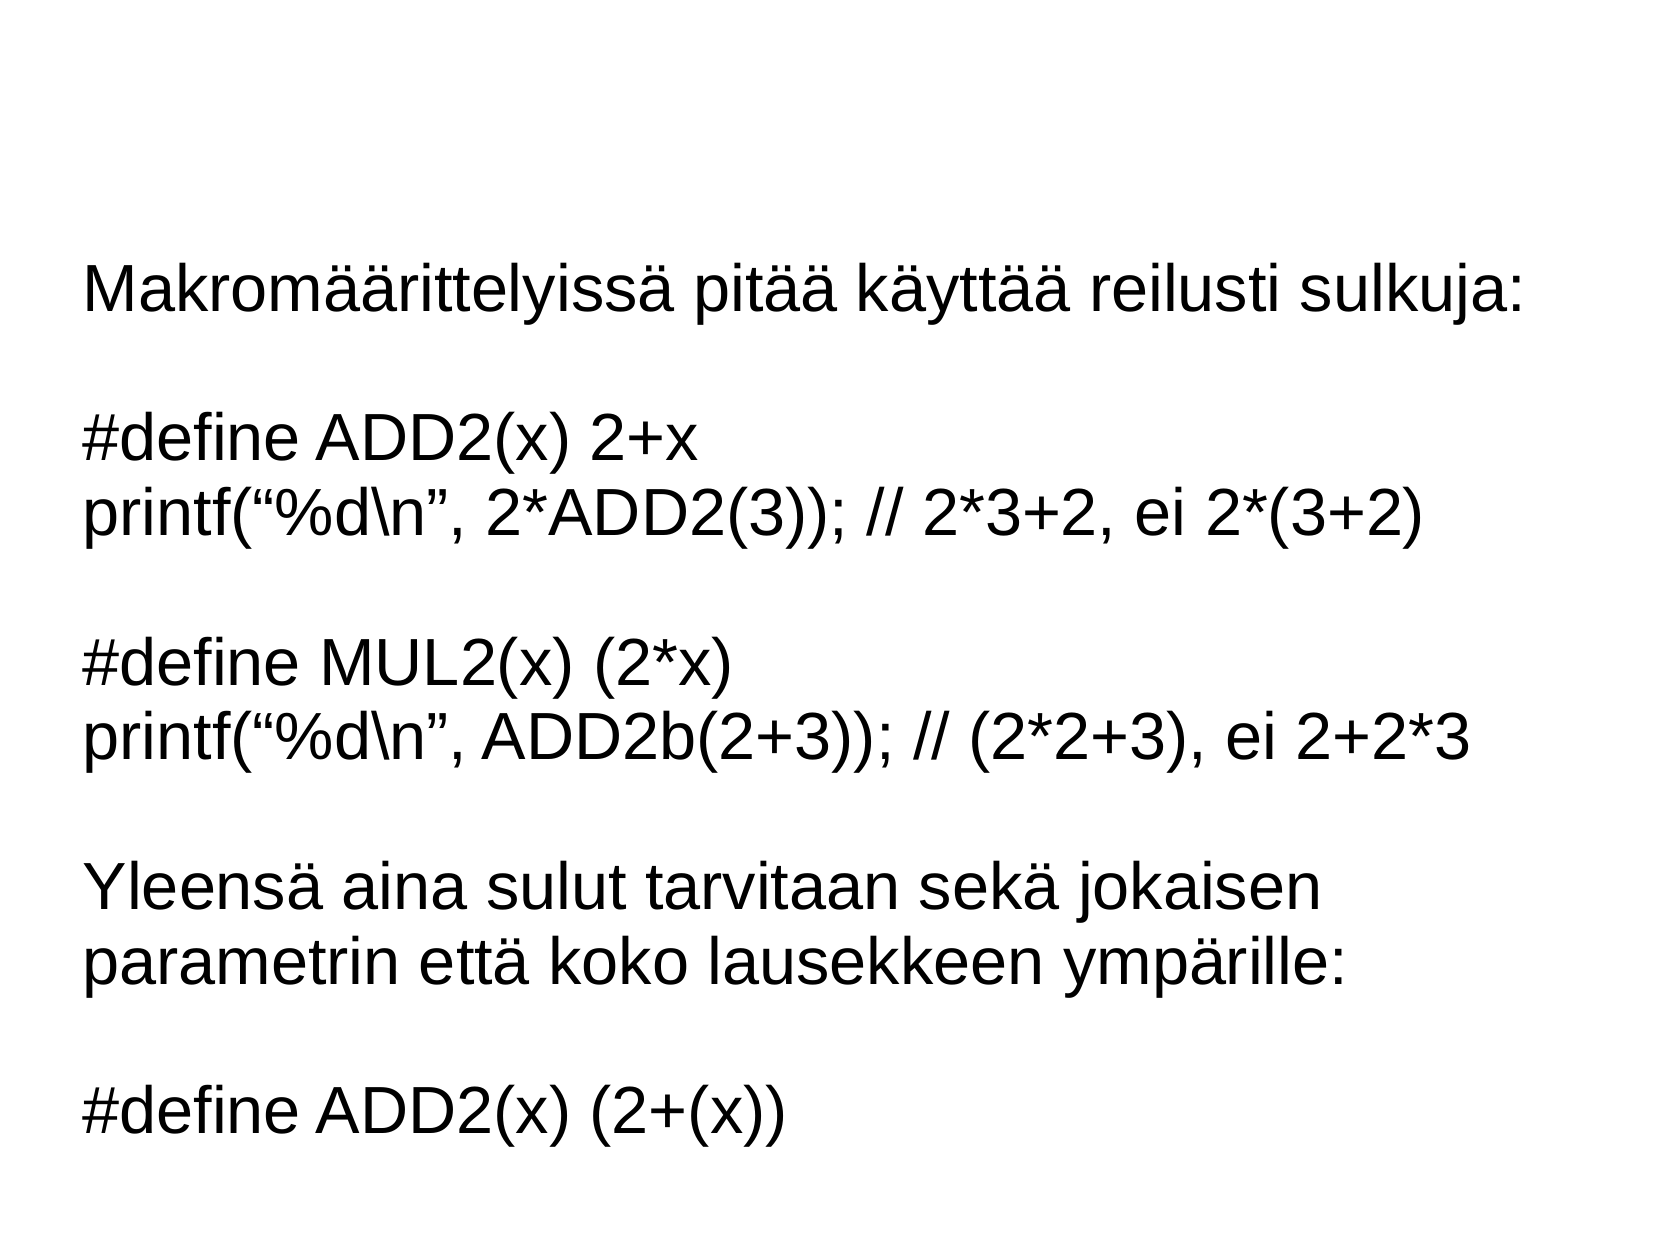

Makromäärittelyissä pitää käyttää reilusti sulkuja:
#define ADD2(x) 2+x
printf(“%d\n”, 2*ADD2(3)); // 2*3+2, ei 2*(3+2)
#define MUL2(x) (2*x)
printf(“%d\n”, ADD2b(2+3)); // (2*2+3), ei 2+2*3
Yleensä aina sulut tarvitaan sekä jokaisen parametrin että koko lausekkeen ympärille:
#define ADD2(x) (2+(x))